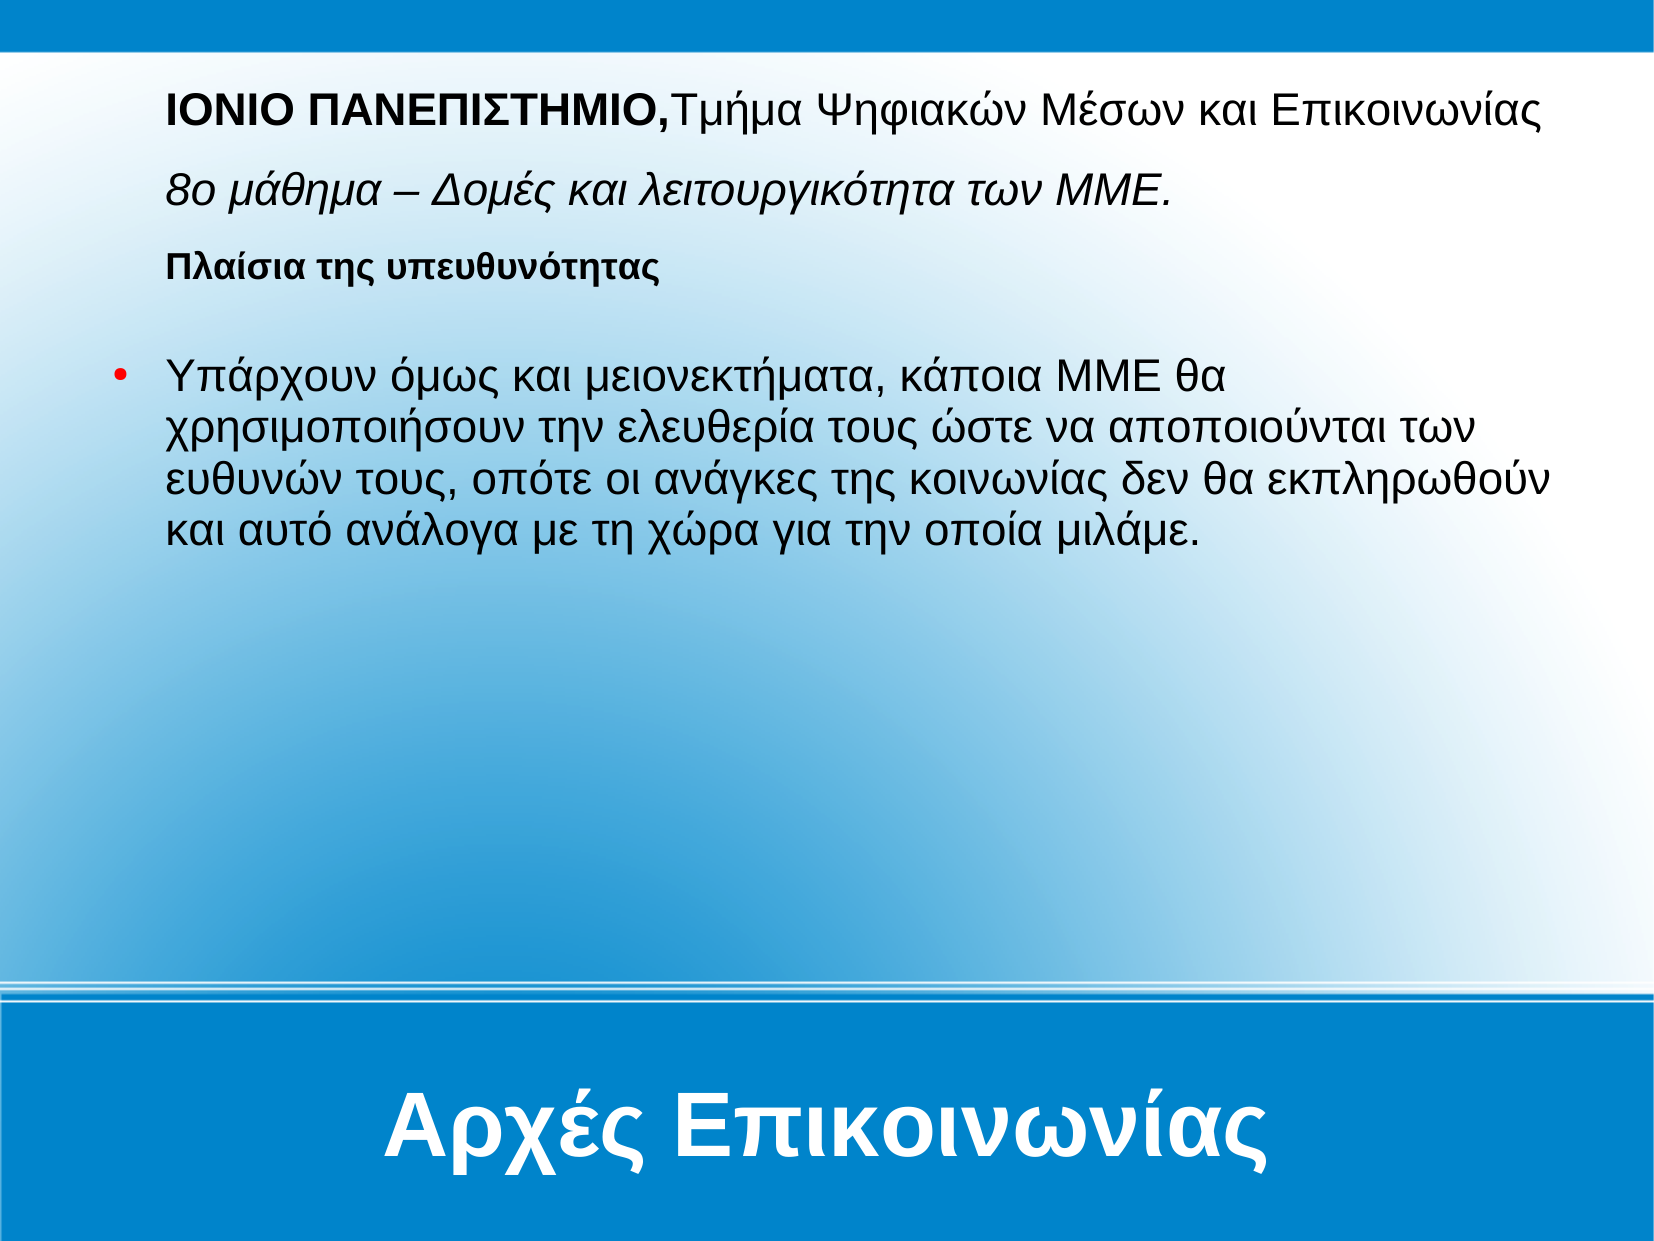

ΙΟΝΙΟ ΠΑΝΕΠΙΣΤΗΜΙΟ,Τμήμα Ψηφιακών Μέσων και Επικοινωνίας
8ο μάθημα – Δομές και λειτουργικότητα των ΜΜΕ.
Πλαίσια της υπευθυνότητας
Υπάρχουν όμως και μειονεκτήματα, κάποια ΜΜΕ θα χρησιμοποιήσουν την ελευθερία τους ώστε να αποποιούνται των ευθυνών τους, οπότε οι ανάγκες της κοινωνίας δεν θα εκπληρωθούν και αυτό ανάλογα με τη χώρα για την οποία μιλάμε.
# Αρχές Επικοινωνίας